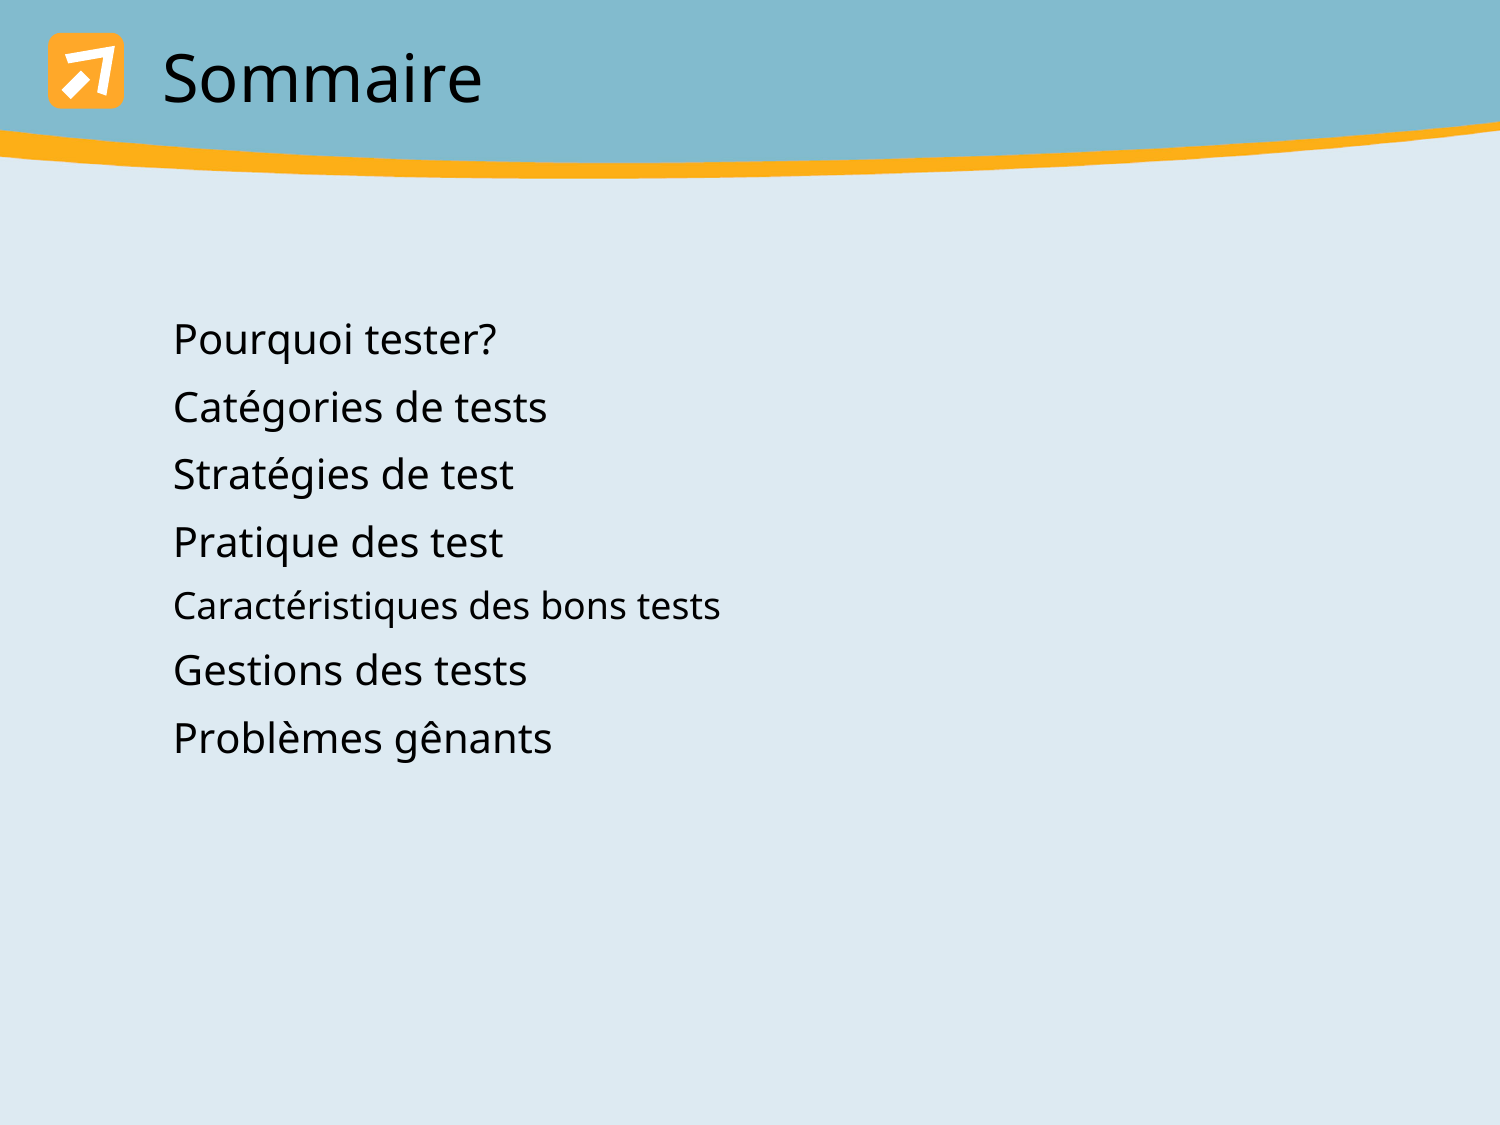

# Sommaire
Pourquoi tester?
Catégories de tests
Stratégies de test
Pratique des test
Caractéristiques des bons tests
Gestions des tests
Problèmes gênants